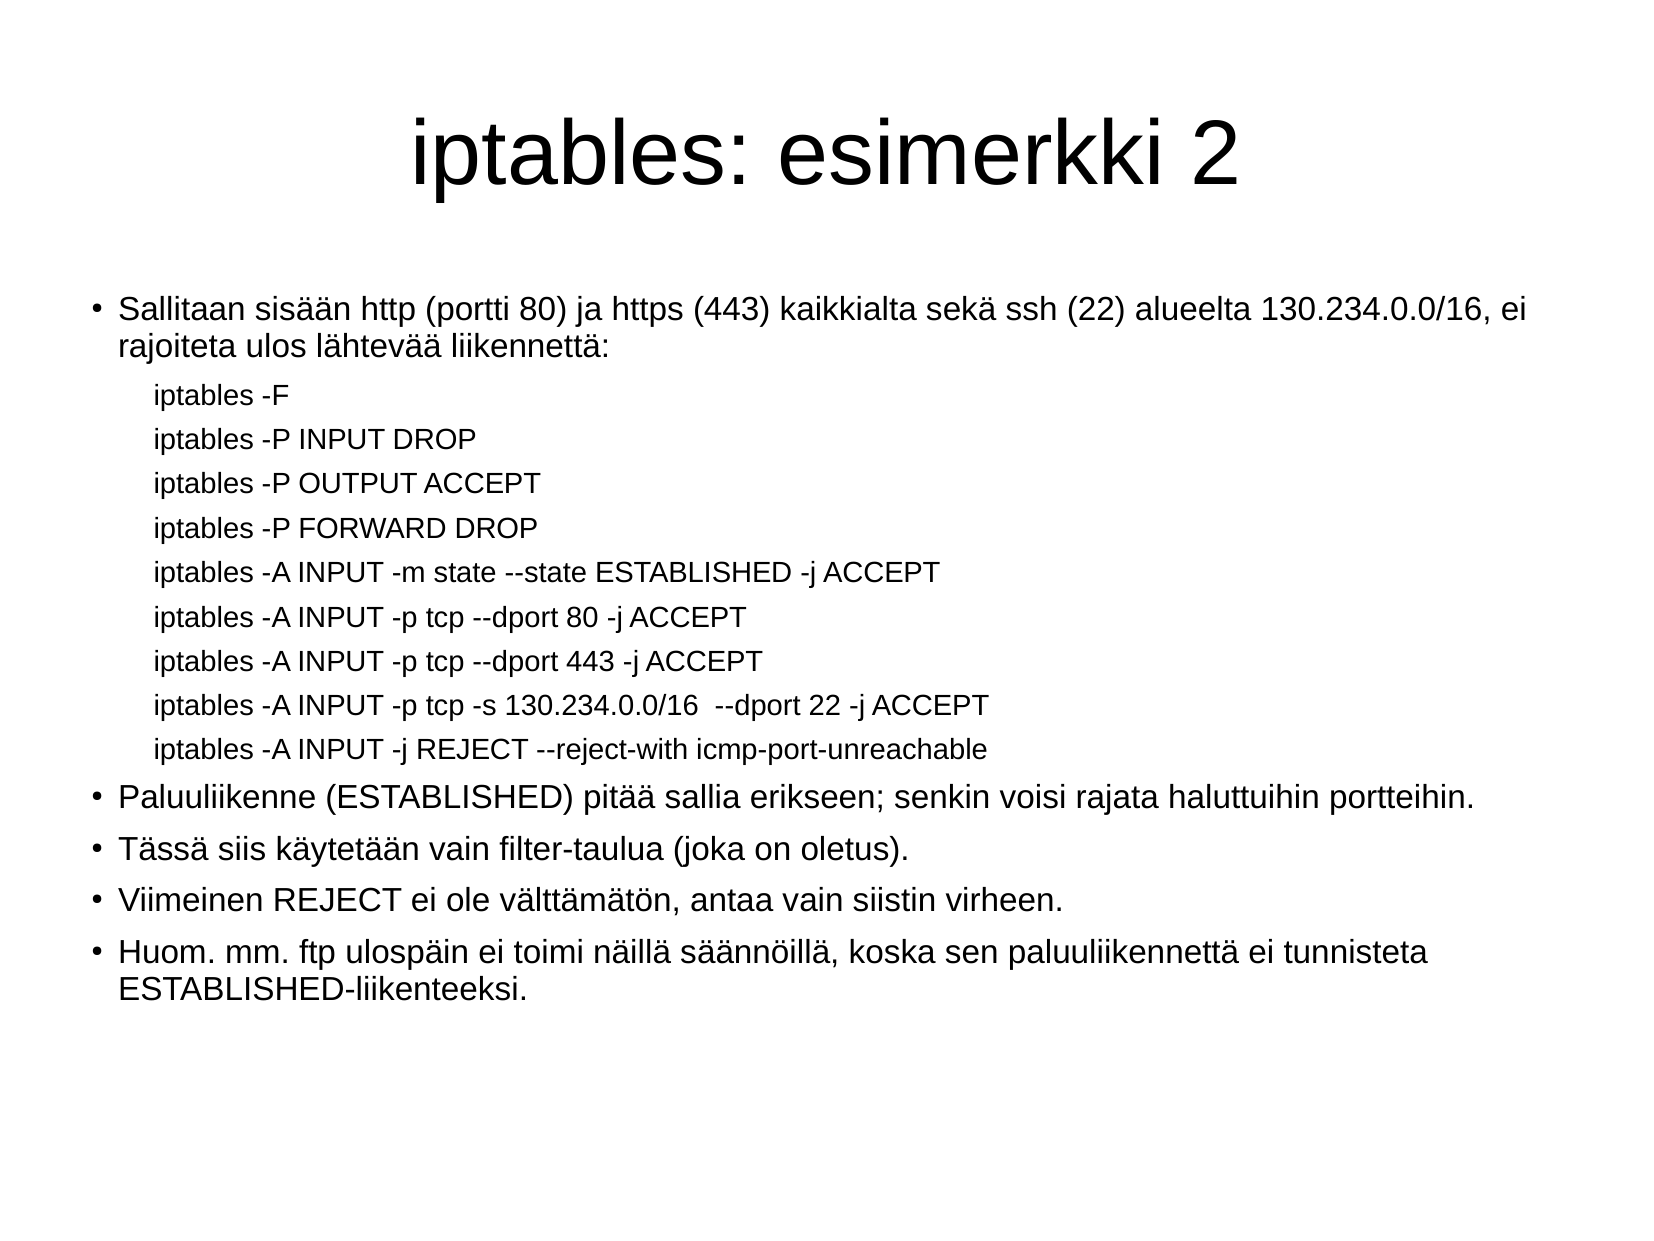

# iptables: esimerkki 2
Sallitaan sisään http (portti 80) ja https (443) kaikkialta sekä ssh (22) alueelta 130.234.0.0/16, ei rajoiteta ulos lähtevää liikennettä:
iptables -F
iptables -P INPUT DROP
iptables -P OUTPUT ACCEPT
iptables -P FORWARD DROP
iptables -A INPUT -m state --state ESTABLISHED -j ACCEPT
iptables -A INPUT -p tcp --dport 80 -j ACCEPT
iptables -A INPUT -p tcp --dport 443 -j ACCEPT
iptables -A INPUT -p tcp -s 130.234.0.0/16 --dport 22 -j ACCEPT
iptables -A INPUT -j REJECT --reject-with icmp-port-unreachable
Paluuliikenne (ESTABLISHED) pitää sallia erikseen; senkin voisi rajata haluttuihin portteihin.
Tässä siis käytetään vain filter-taulua (joka on oletus).
Viimeinen REJECT ei ole välttämätön, antaa vain siistin virheen.
Huom. mm. ftp ulospäin ei toimi näillä säännöillä, koska sen paluuliikennettä ei tunnisteta ESTABLISHED-liikenteeksi.